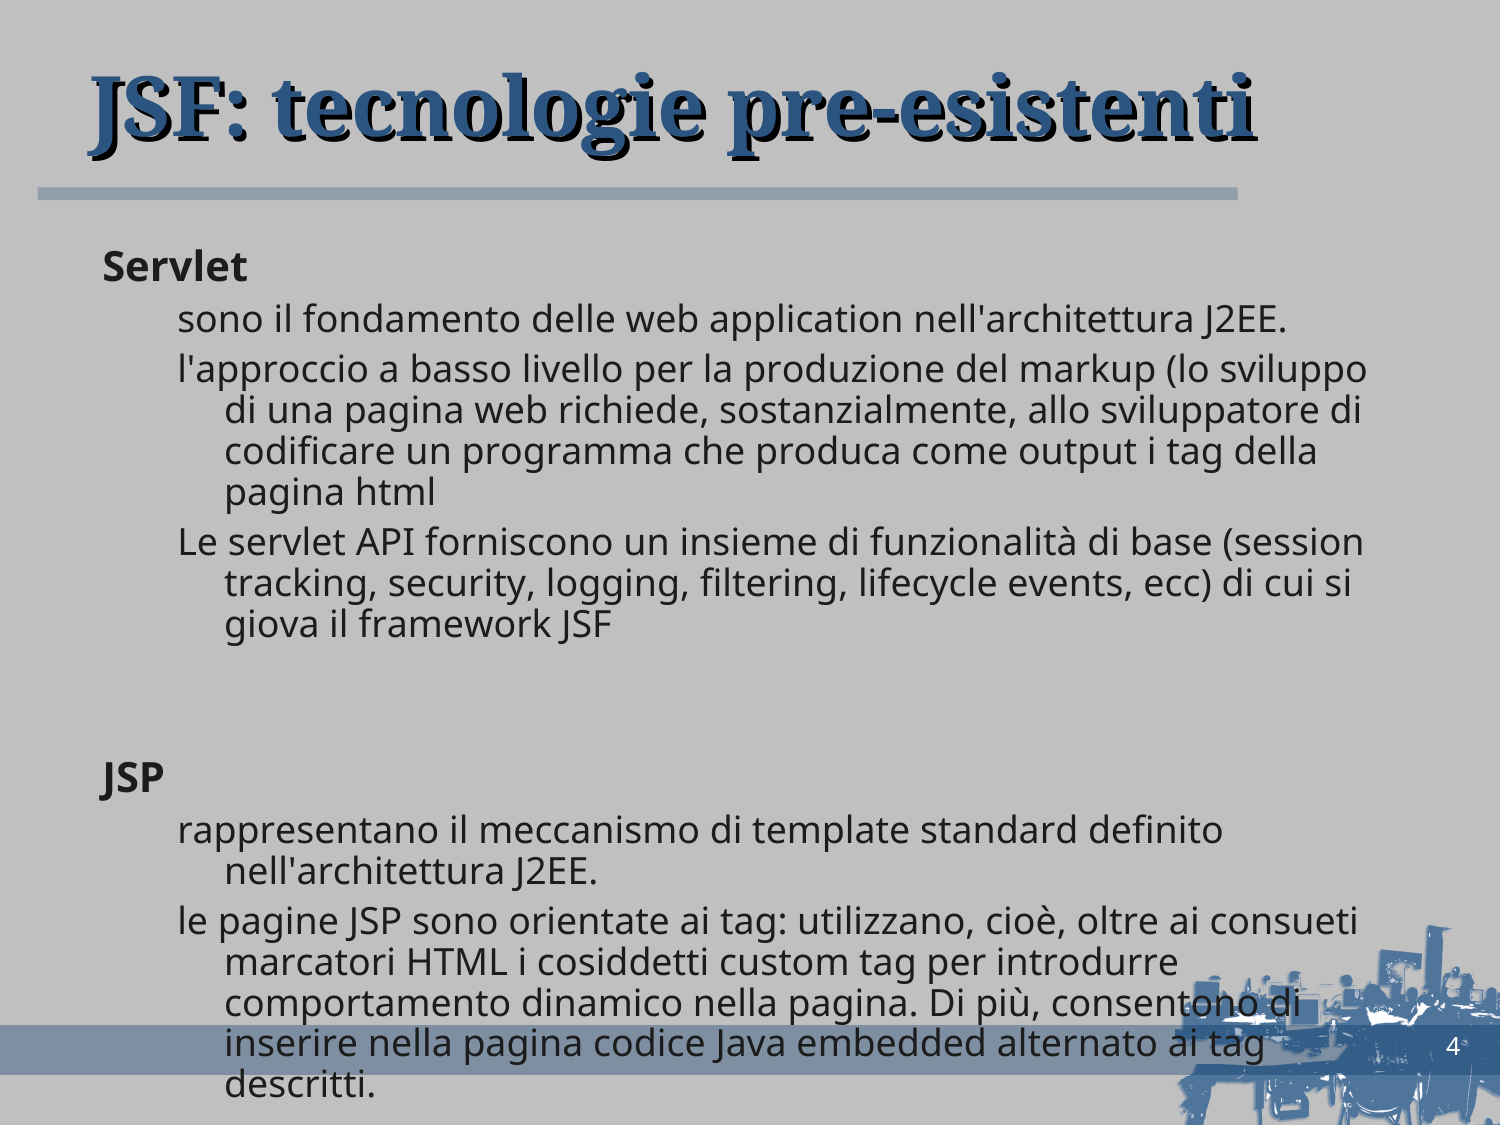

# JSF: tecnologie pre-esistenti
Servlet
sono il fondamento delle web application nell'architettura J2EE.
l'approccio a basso livello per la produzione del markup (lo sviluppo di una pagina web richiede, sostanzialmente, allo sviluppatore di codificare un programma che produca come output i tag della pagina html
Le servlet API forniscono un insieme di funzionalità di base (session tracking, security, logging, filtering, lifecycle events, ecc) di cui si giova il framework JSF
JSP
rappresentano il meccanismo di template standard definito nell'architettura J2EE.
le pagine JSP sono orientate ai tag: utilizzano, cioè, oltre ai consueti marcatori HTML i cosiddetti custom tag per introdurre comportamento dinamico nella pagina. Di più, consentono di inserire nella pagina codice Java embedded alternato ai tag descritti.